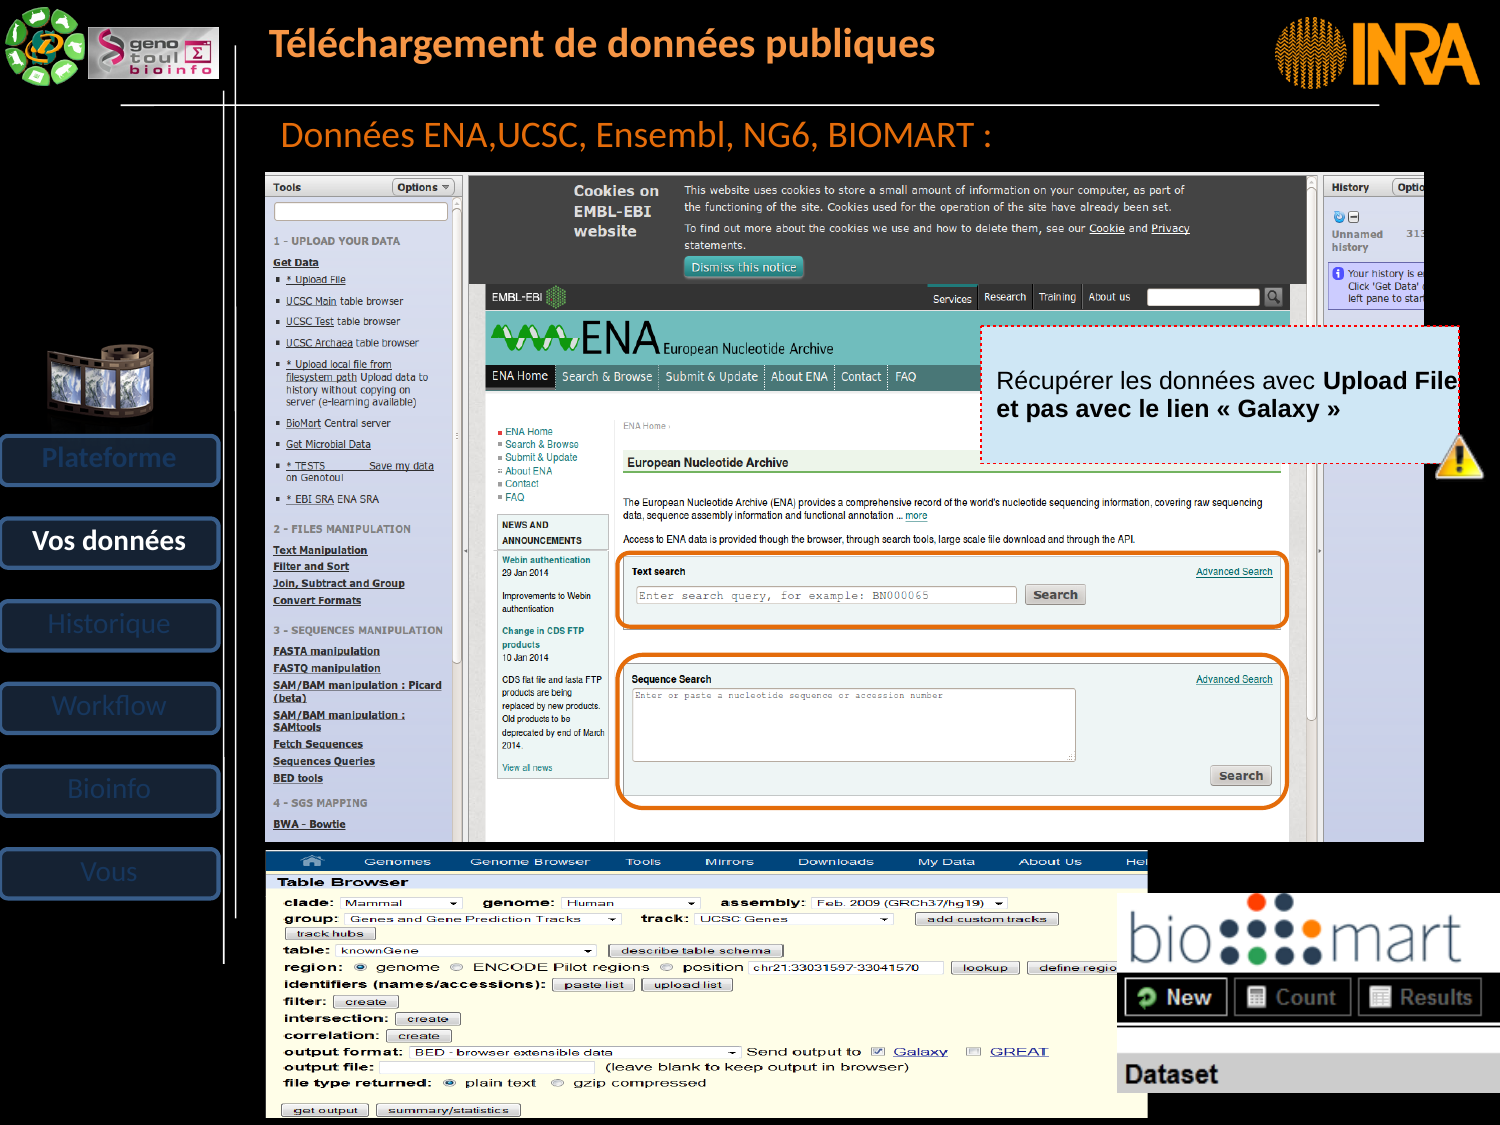

Téléchargement de données publiques
Données ENA,UCSC, Ensembl, NG6, BIOMART :
Récupérer les données avec Upload File
et pas avec le lien « Galaxy »
Plateforme
Vos données
Historique
Workflow
Bioinfo
Vous